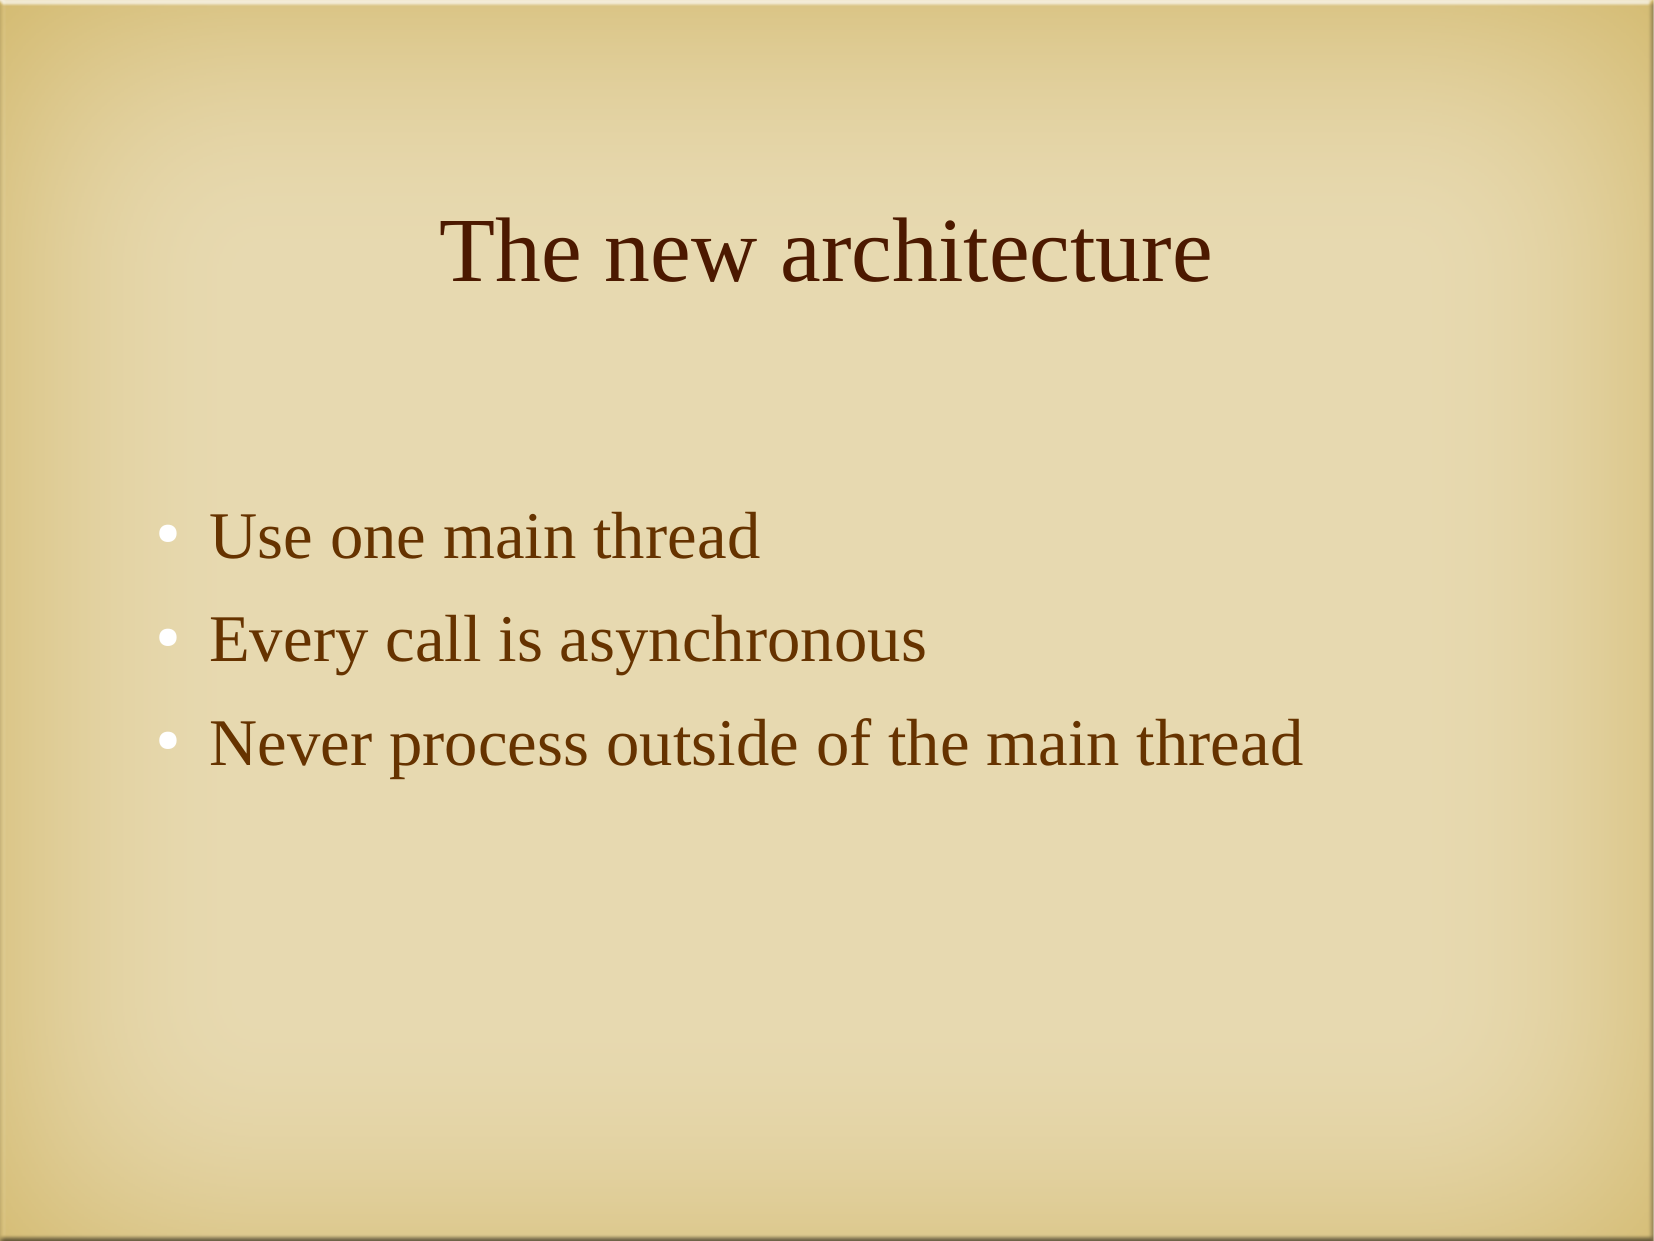

# The new architecture
Use one main thread
Every call is asynchronous
Never process outside of the main thread